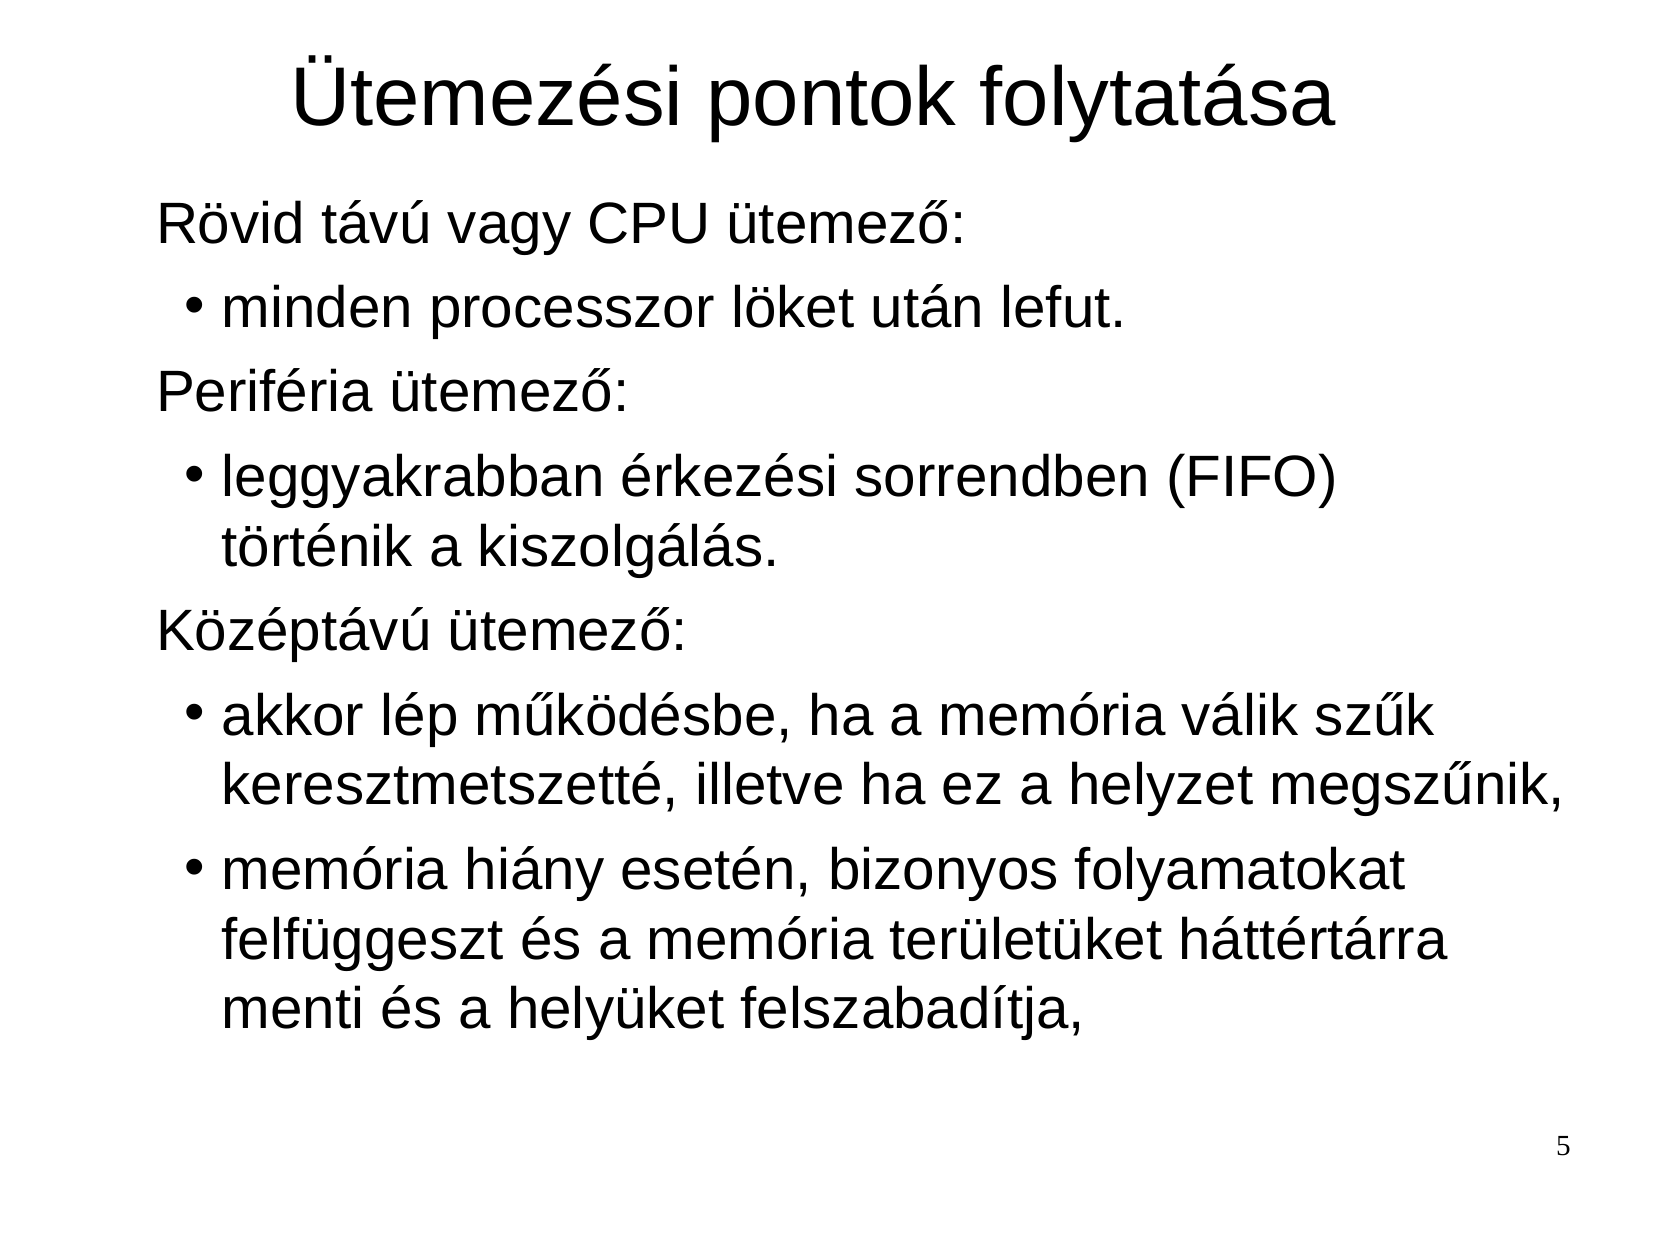

# Ütemezési pontok folytatása
Rövid távú vagy CPU ütemező:
minden processzor löket után lefut.
Periféria ütemező:
leggyakrabban érkezési sorrendben (FIFO)
történik a kiszolgálás.
Középtávú ütemező:
akkor lép működésbe, ha a memória válik szűk keresztmetszetté, illetve ha ez a helyzet megszűnik,
memória hiány esetén, bizonyos folyamatokat felfüggeszt és a memória területüket háttértárra
menti és a helyüket felszabadítja,
5